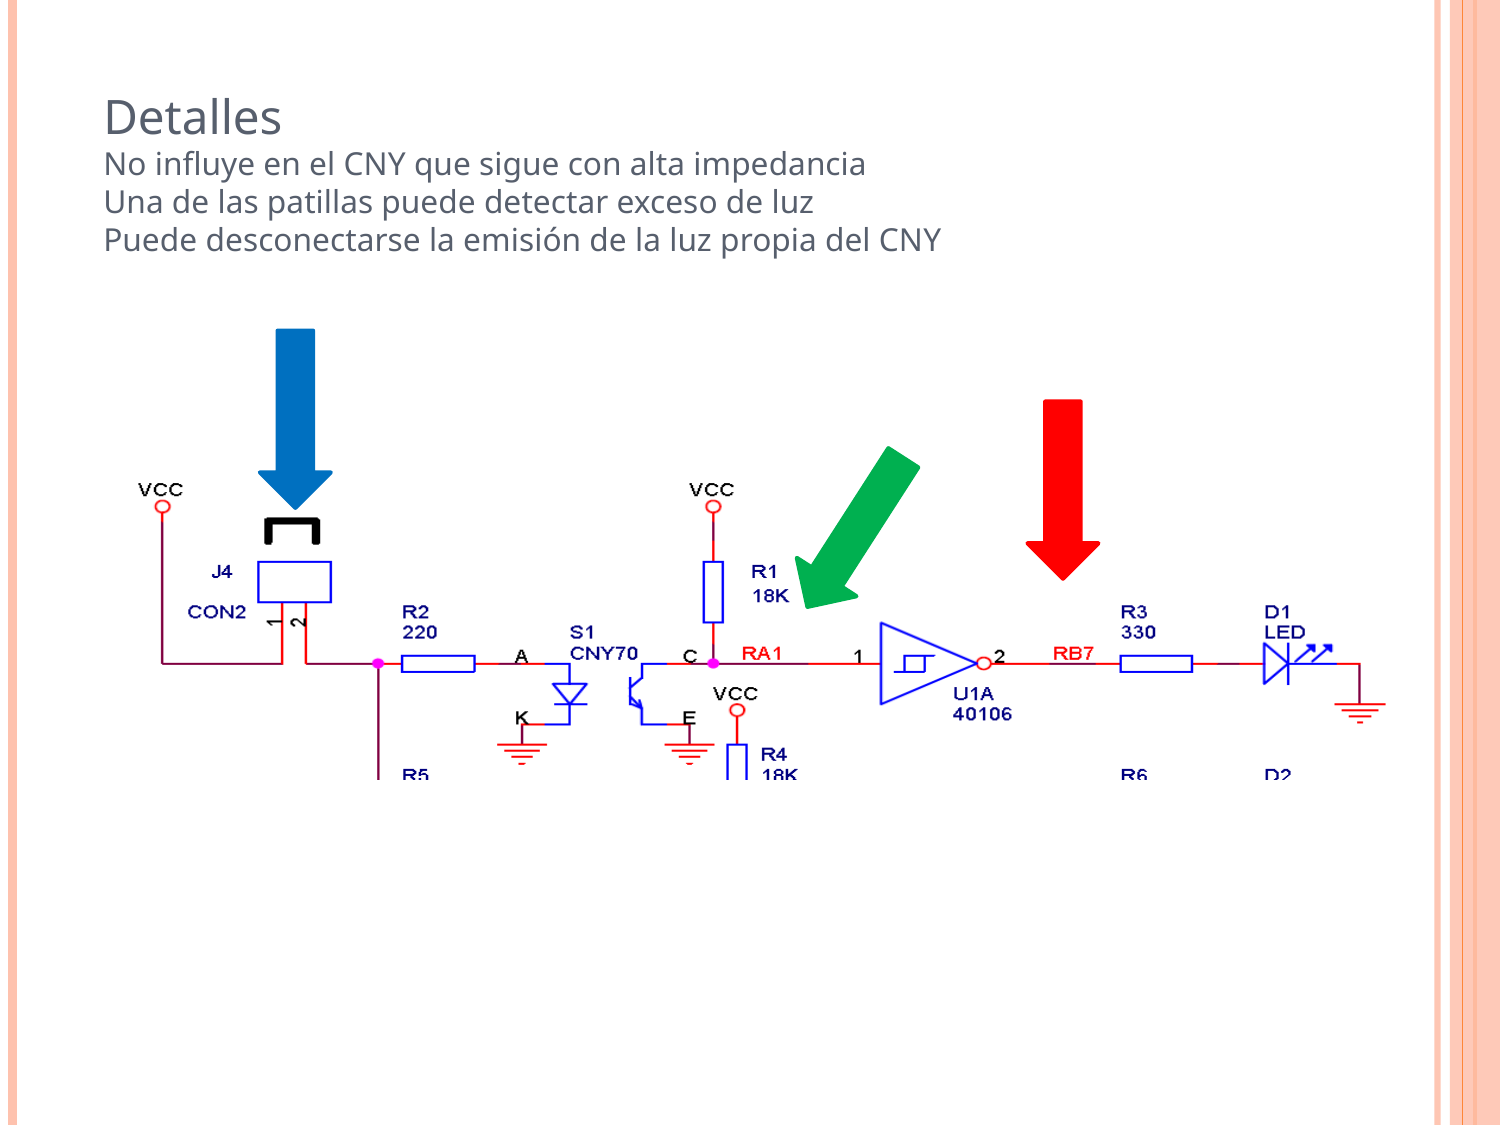

# Detalles No influye en el CNY que sigue con alta impedancia Una de las patillas puede detectar exceso de luz Puede desconectarse la emisión de la luz propia del CNY